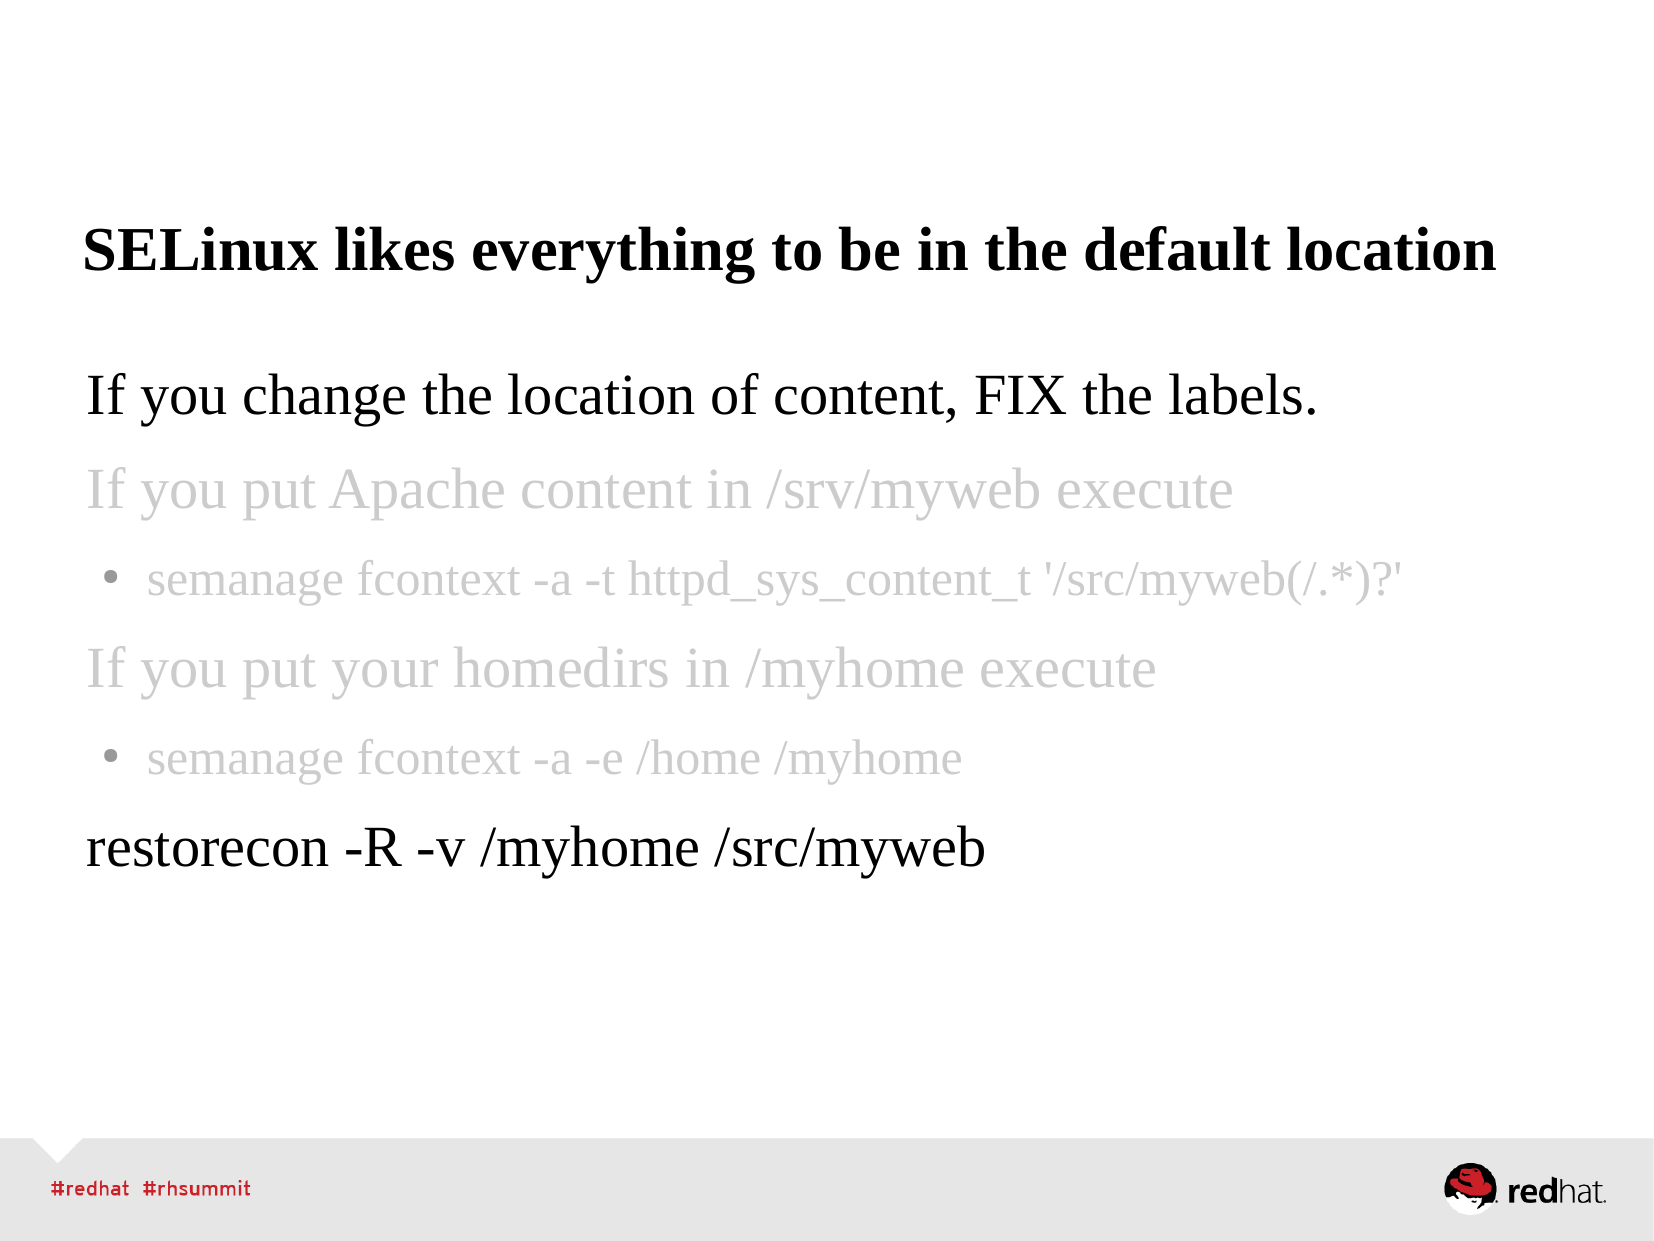

# SELinux likes everything to be in the default location
If you change the location of content, FIX the labels.
If you put Apache content in /srv/myweb execute
semanage fcontext -a -t httpd_sys_content_t '/src/myweb(/.*)?'
If you put your homedirs in /myhome execute
semanage fcontext -a -e /home /myhome
restorecon -R -v /myhome /src/myweb